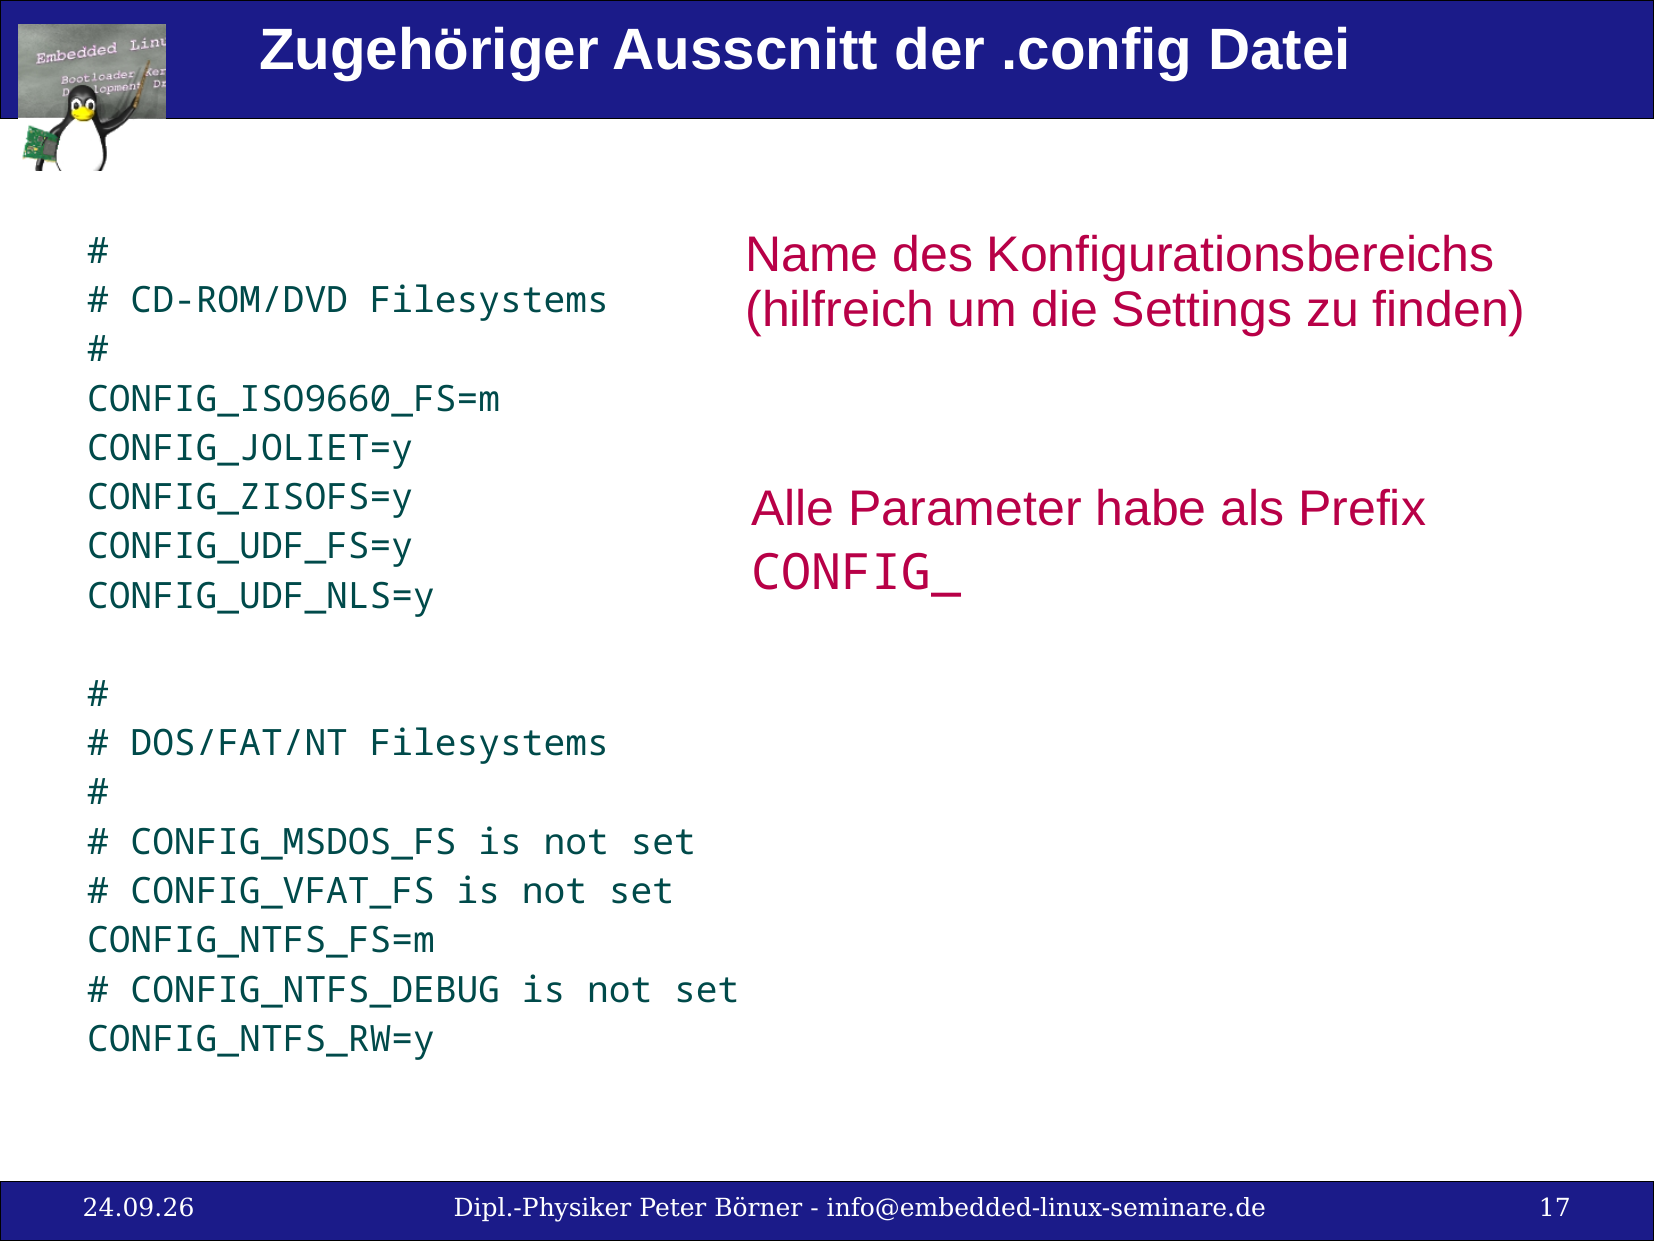

# Zugehöriger Ausscnitt der .config Datei
#
# CD-ROM/DVD Filesystems
#
CONFIG_ISO9660_FS=m
CONFIG_JOLIET=y
CONFIG_ZISOFS=y
CONFIG_UDF_FS=y
CONFIG_UDF_NLS=y
#
# DOS/FAT/NT Filesystems
#
# CONFIG_MSDOS_FS is not set
# CONFIG_VFAT_FS is not set
CONFIG_NTFS_FS=m
# CONFIG_NTFS_DEBUG is not set
CONFIG_NTFS_RW=y
Name des Konfigurationsbereichs
(hilfreich um die Settings zu finden)
Alle Parameter habe als Prefix
CONFIG_
 Dipl.-Physiker Peter Börner - info@embedded-linux-seminare.de
17